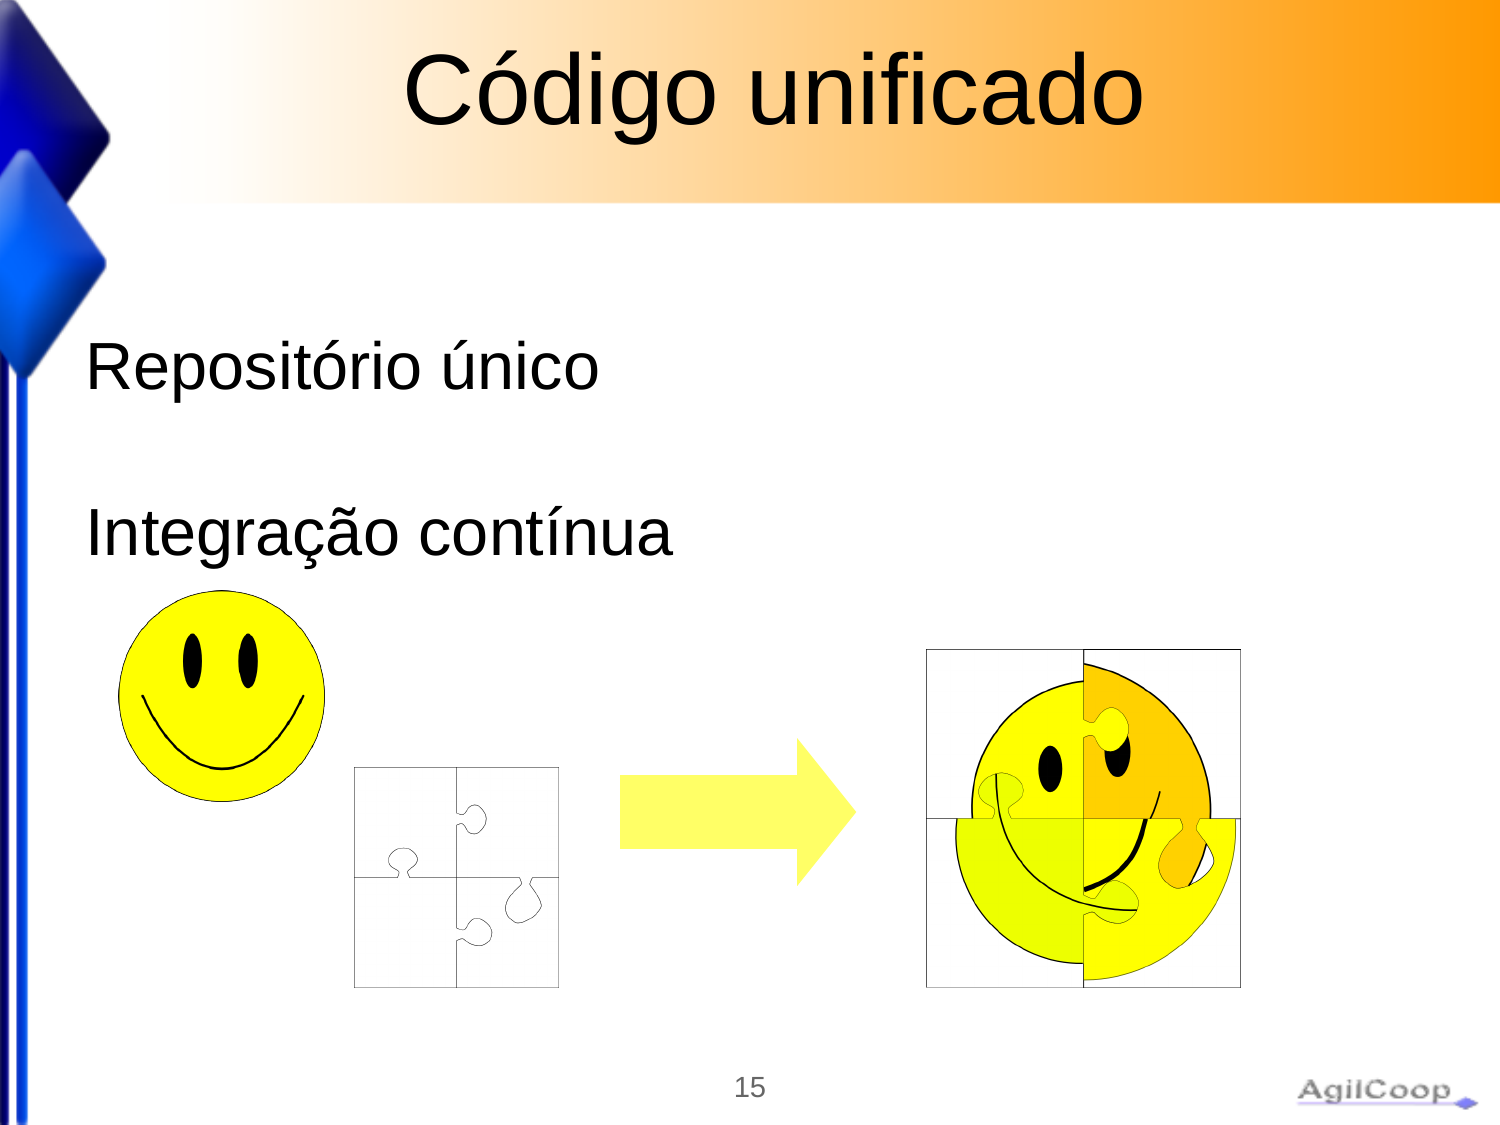

# Código unificado
Repositório único
Integração contínua
15